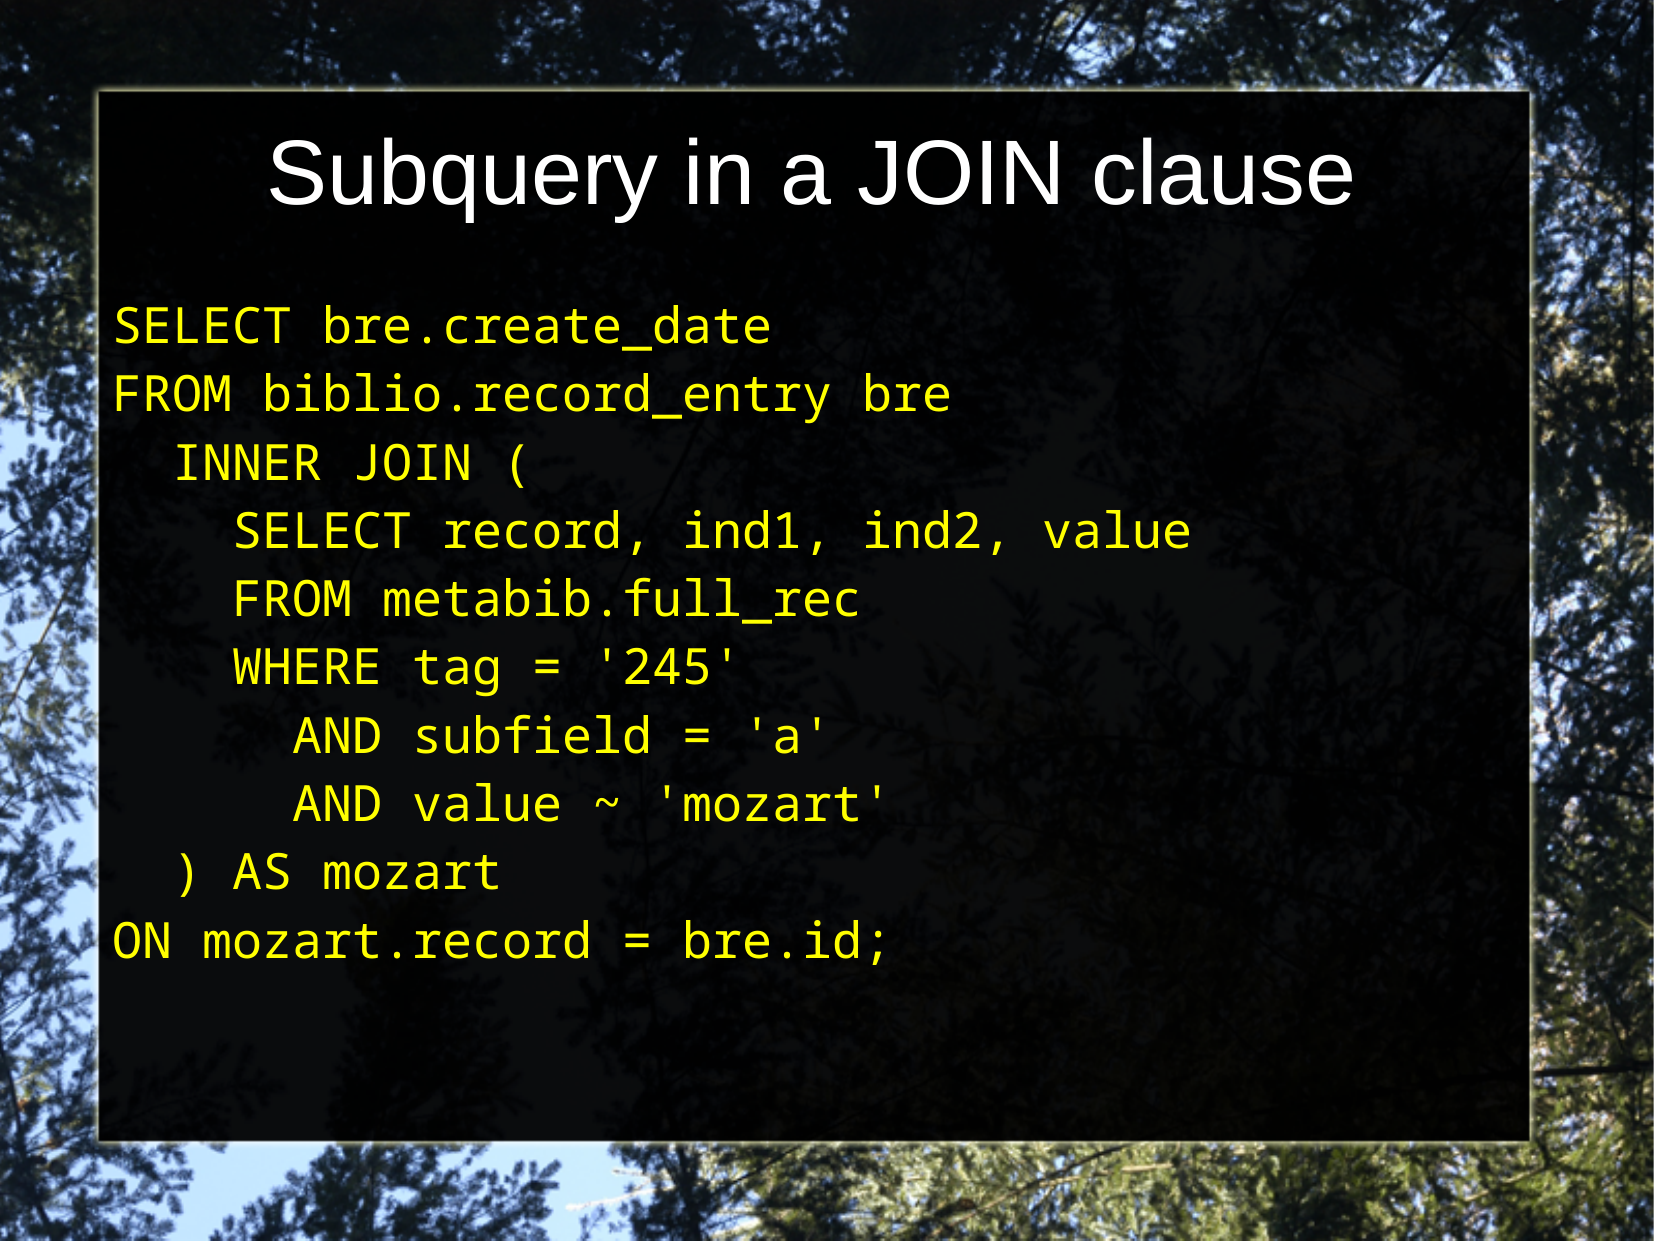

# Subquery in a JOIN clause
SELECT bre.create_date
FROM biblio.record_entry bre
 INNER JOIN (
 SELECT record, ind1, ind2, value
 FROM metabib.full_rec
 WHERE tag = '245'
 AND subfield = 'a'
 AND value ~ 'mozart'
 ) AS mozart
ON mozart.record = bre.id;